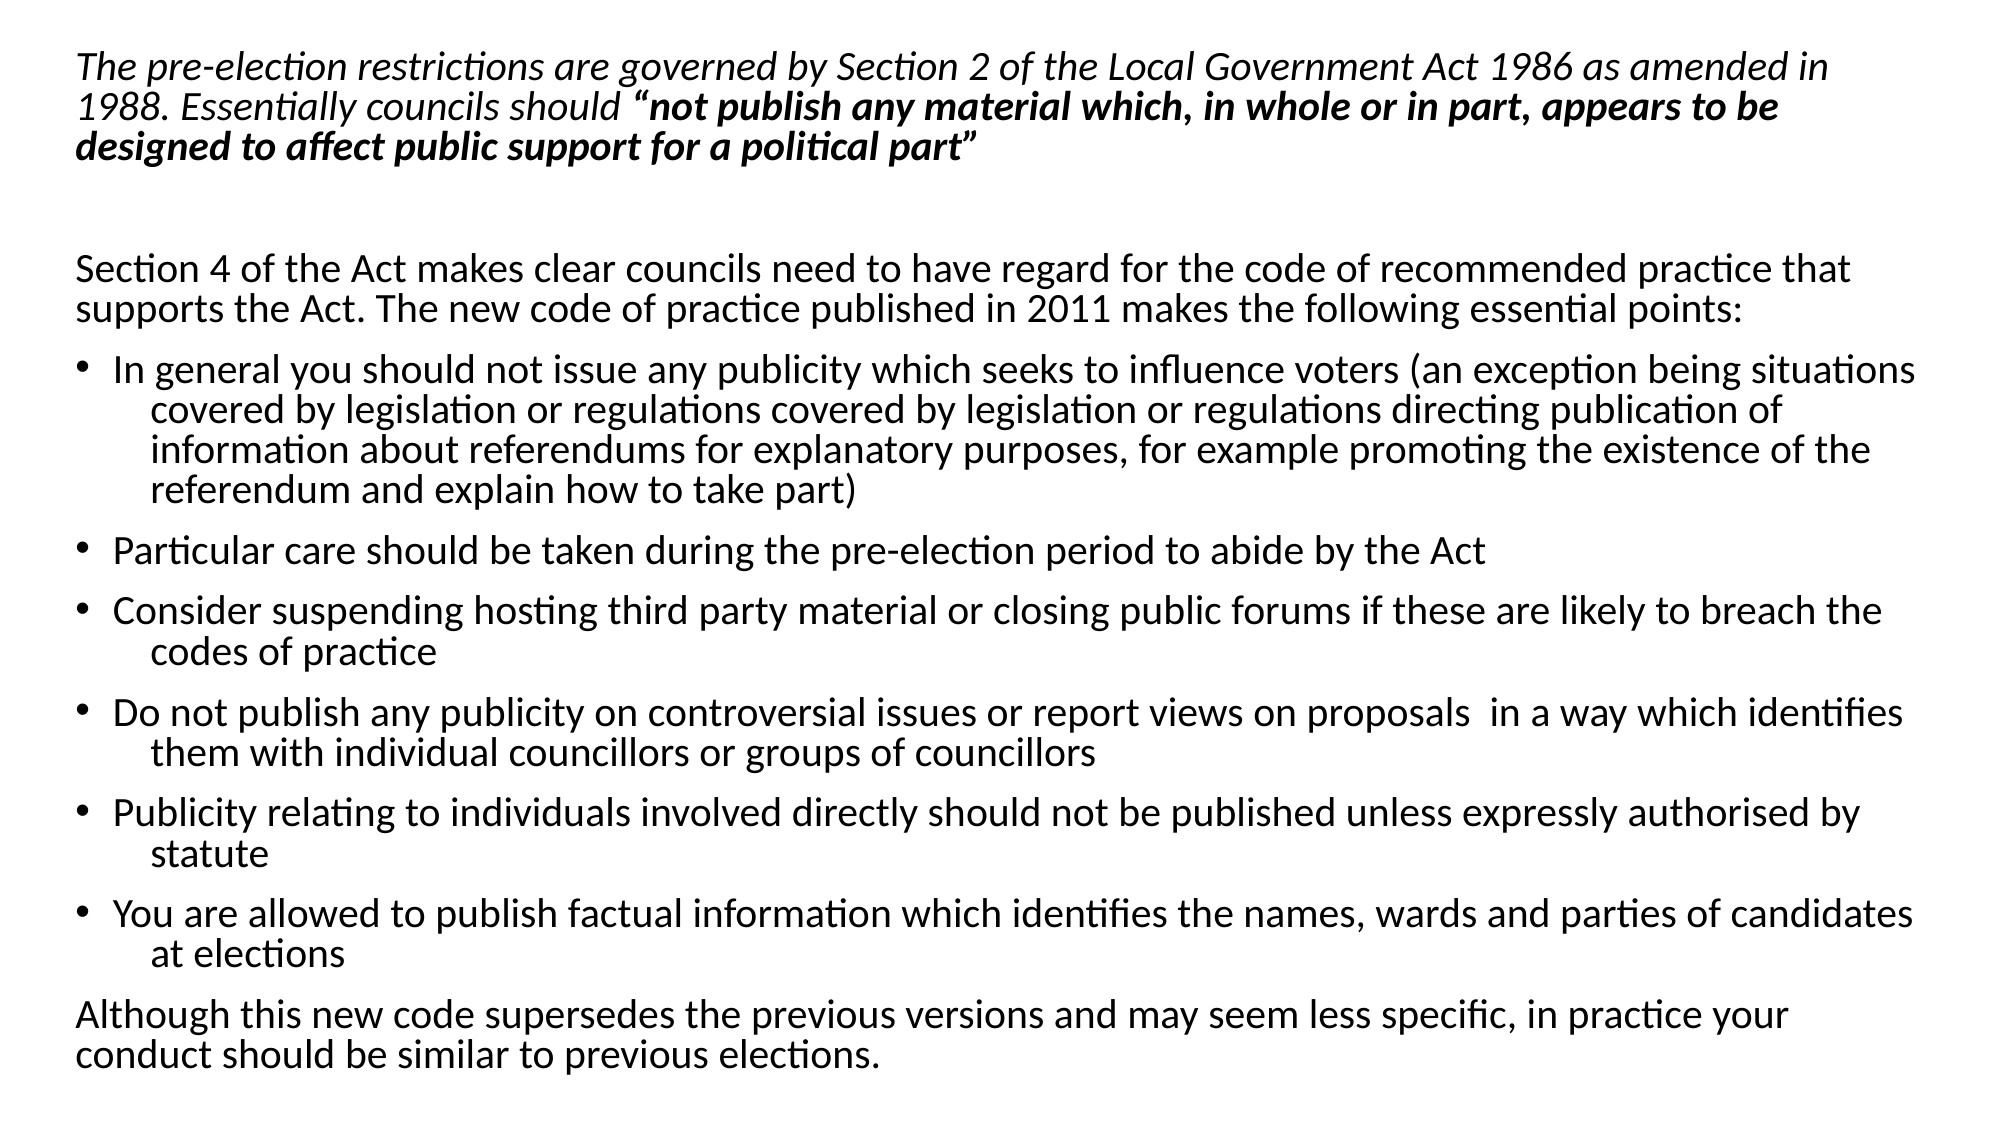

# The pre-election restrictions are governed by Section 2 of the Local Government Act 1986 as amended in 1988. Essentially councils should “not publish any material which, in whole or in part, appears to be designed to affect public support for a political part”
Section 4 of the Act makes clear councils need to have regard for the code of recommended practice that supports the Act. The new code of practice published in 2011 makes the following essential points:
In general you should not issue any publicity which seeks to influence voters (an exception being situations covered by legislation or regulations covered by legislation or regulations directing publication of information about referendums for explanatory purposes, for example promoting the existence of the referendum and explain how to take part)
Particular care should be taken during the pre-election period to abide by the Act
Consider suspending hosting third party material or closing public forums if these are likely to breach the codes of practice
Do not publish any publicity on controversial issues or report views on proposals in a way which identifies them with individual councillors or groups of councillors
Publicity relating to individuals involved directly should not be published unless expressly authorised by statute
You are allowed to publish factual information which identifies the names, wards and parties of candidates at elections
Although this new code supersedes the previous versions and may seem less specific, in practice your conduct should be similar to previous elections.